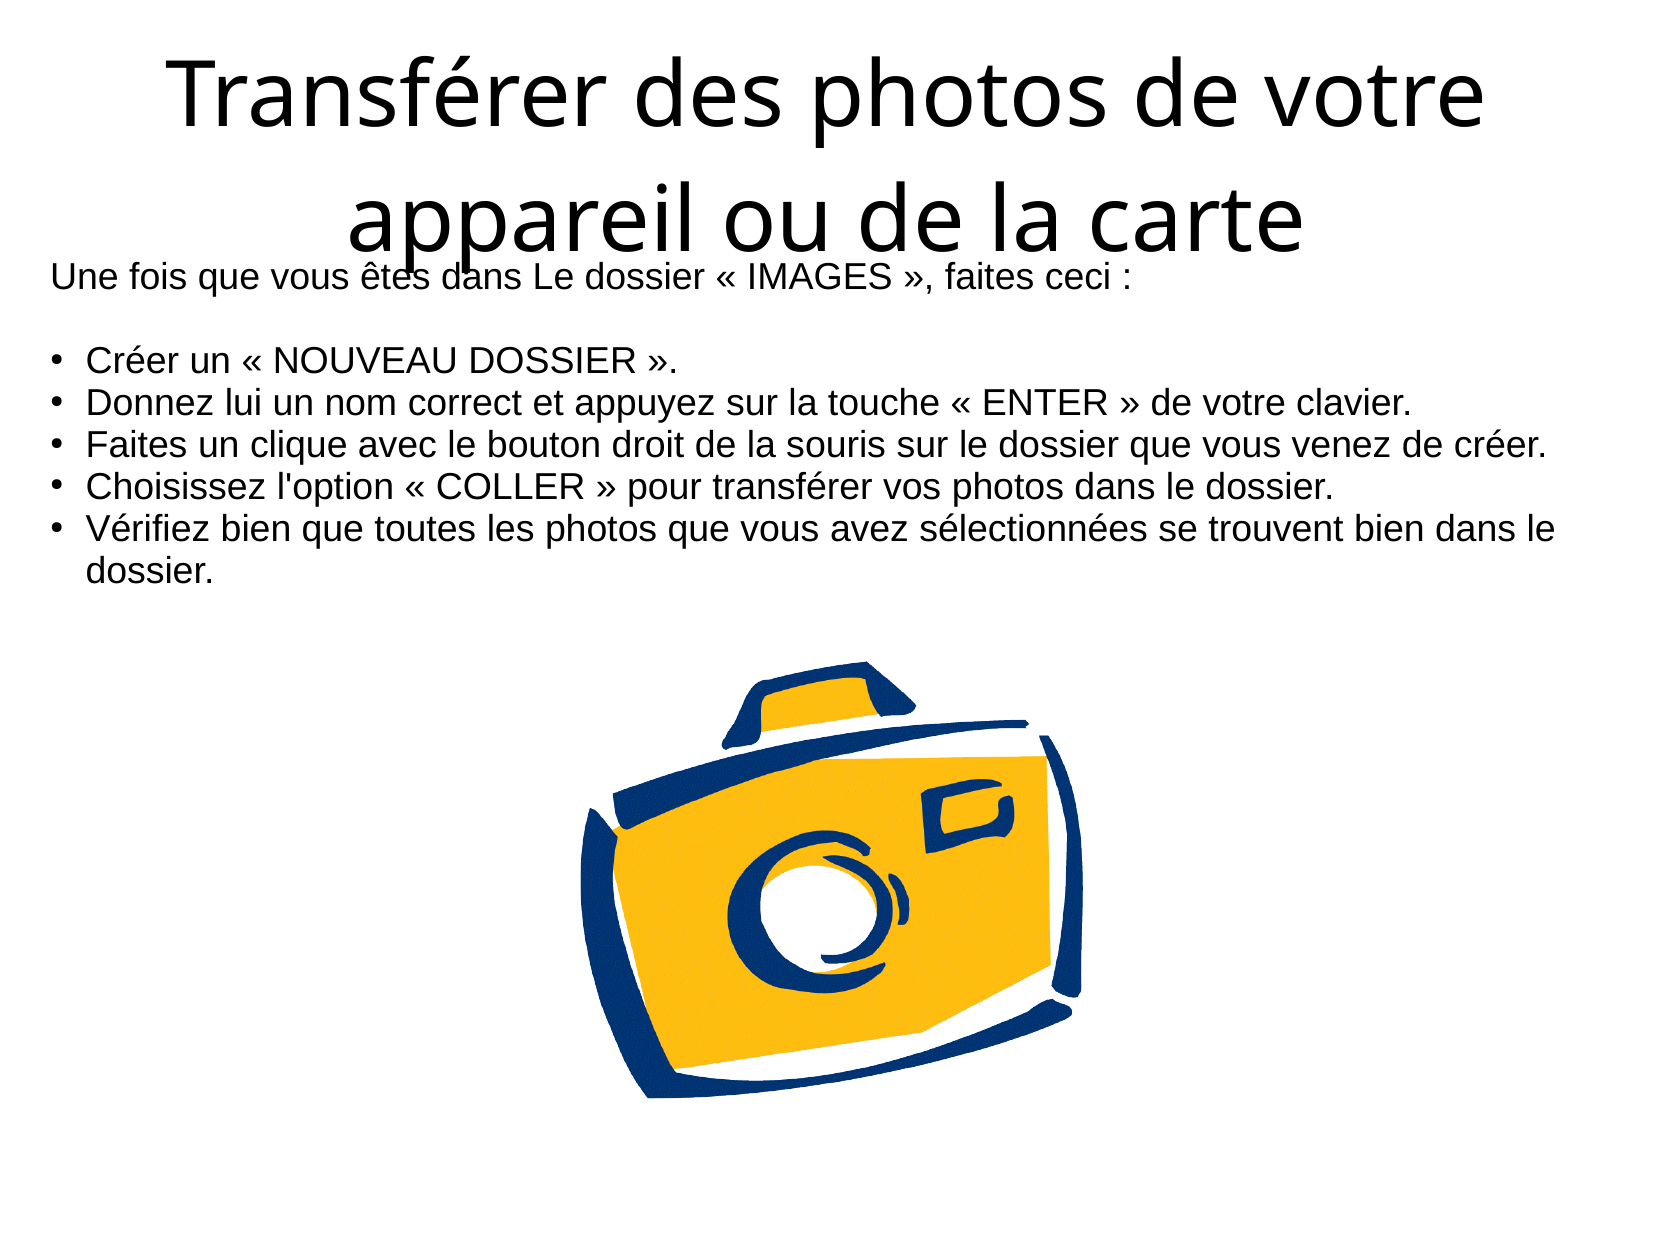

# Transférer des photos de votre appareil ou de la carte
Une fois que vous êtes dans Le dossier « IMAGES », faites ceci :
Créer un « NOUVEAU DOSSIER ».
Donnez lui un nom correct et appuyez sur la touche « ENTER » de votre clavier.
Faites un clique avec le bouton droit de la souris sur le dossier que vous venez de créer.
Choisissez l'option « COLLER » pour transférer vos photos dans le dossier.
Vérifiez bien que toutes les photos que vous avez sélectionnées se trouvent bien dans le dossier.